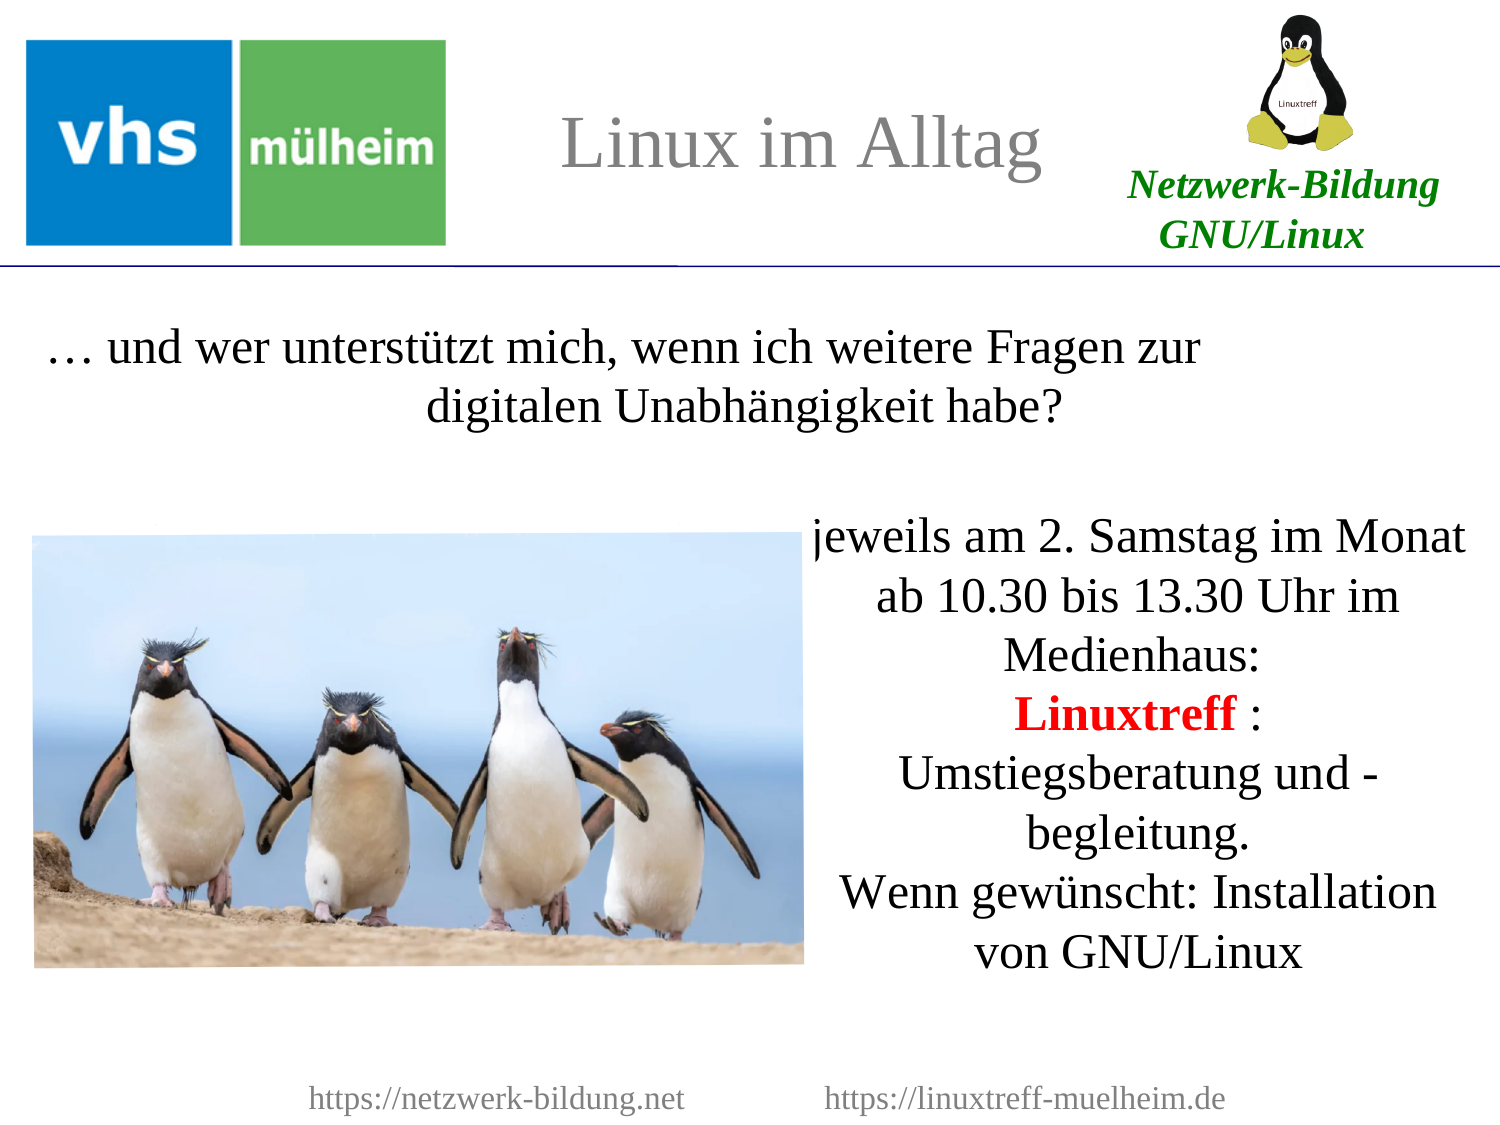

Linux im Alltag
Netzwerk-Bildung
 GNU/Linux
… und wer unterstützt mich, wenn ich weitere Fragen zur 				digitalen Unabhängigkeit habe?
jeweils am 2. Samstag im Monat ab 10.30 bis 13.30 Uhr im Medienhaus:
Linuxtreff :
Umstiegsberatung und -begleitung.
Wenn gewünscht: Installation von GNU/Linux
https://netzwerk-bildung.net		https://linuxtreff-muelheim.de